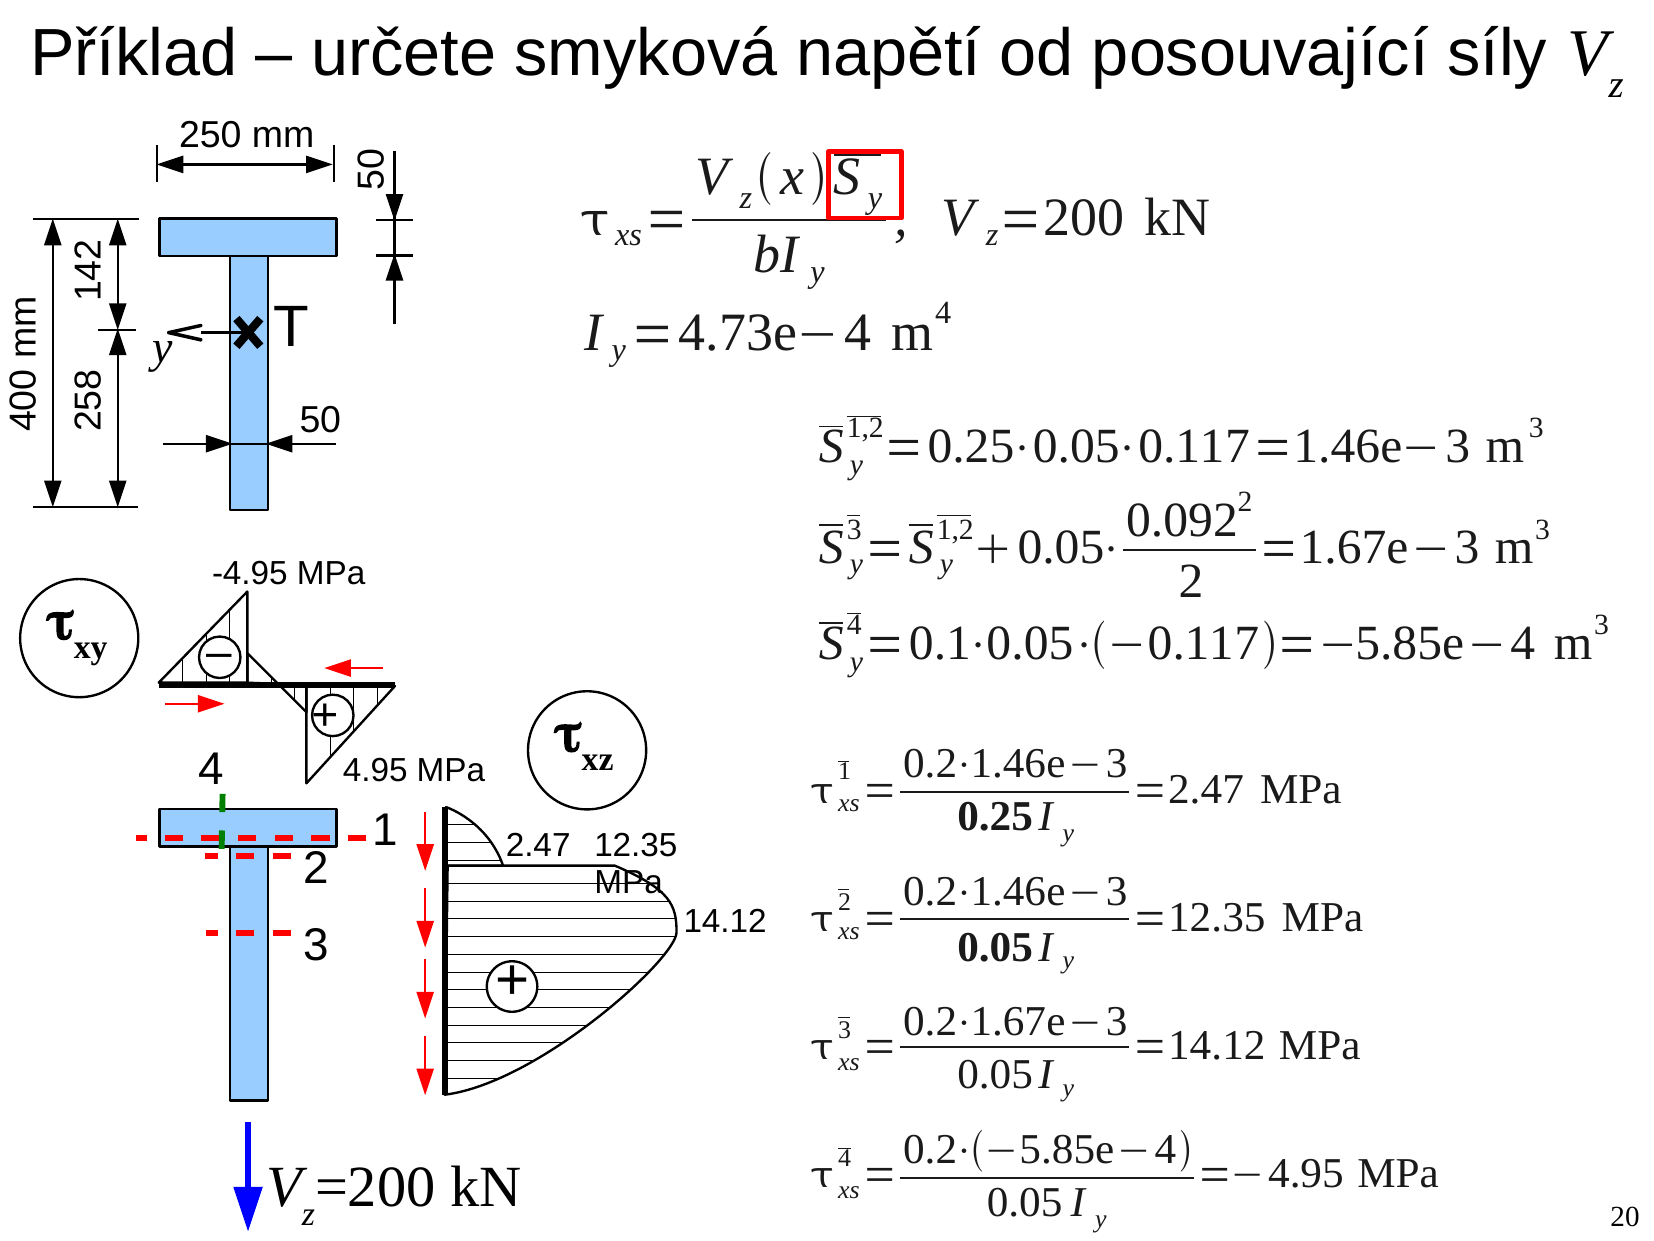

# Příklad – určete smyková napětí od posouvající síly Vz
250 mm
50
142
T
y
400 mm
258
50
-4.95 MPa
txy
–
+
txz
4
4.95 MPa
1
12.35 MPa
2.47
2
14.12
3
+
Vz=200 kN
20